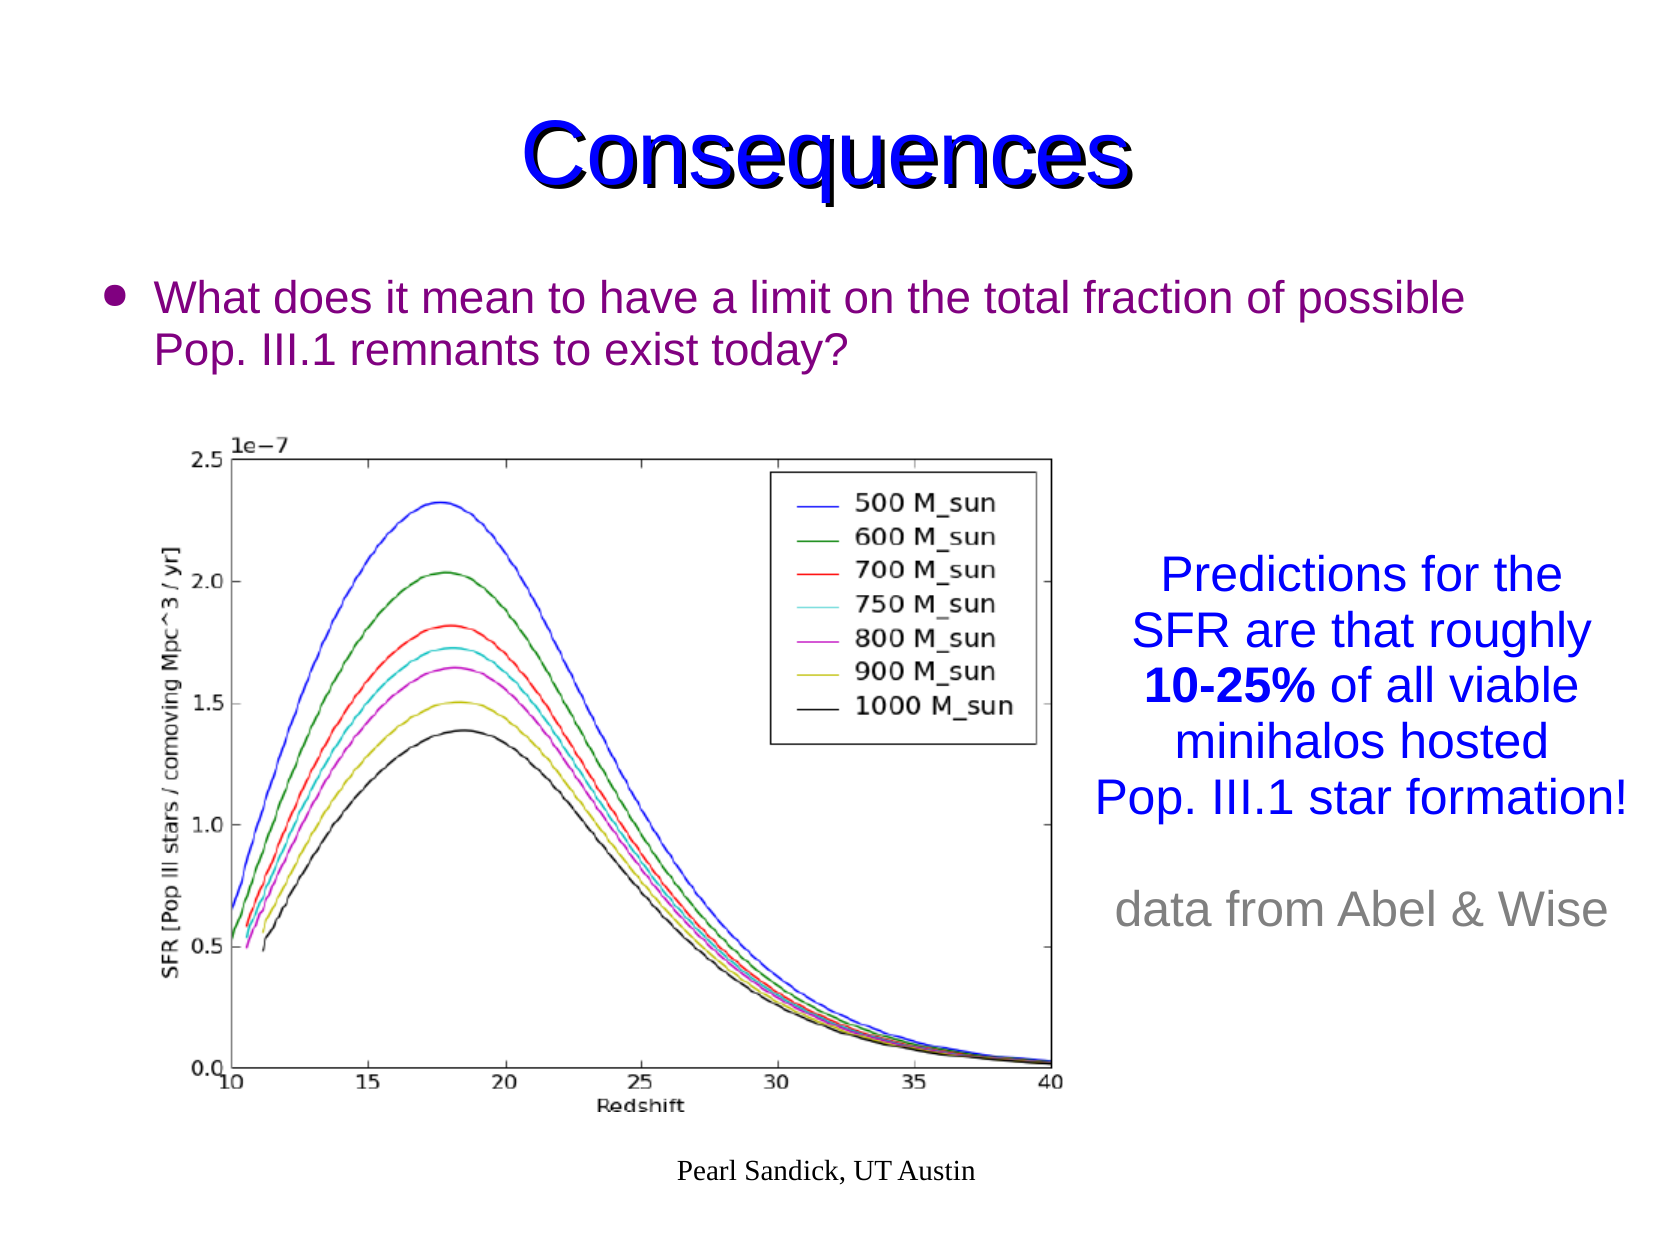

# Consequences
What does it mean to have a limit on the total fraction of possible Pop. III.1 remnants to exist today?
Predictions for the
SFR are that roughly
10-25% of all viable
minihalos hosted
Pop. III.1 star formation!
data from Abel & Wise
Pearl Sandick, UT Austin